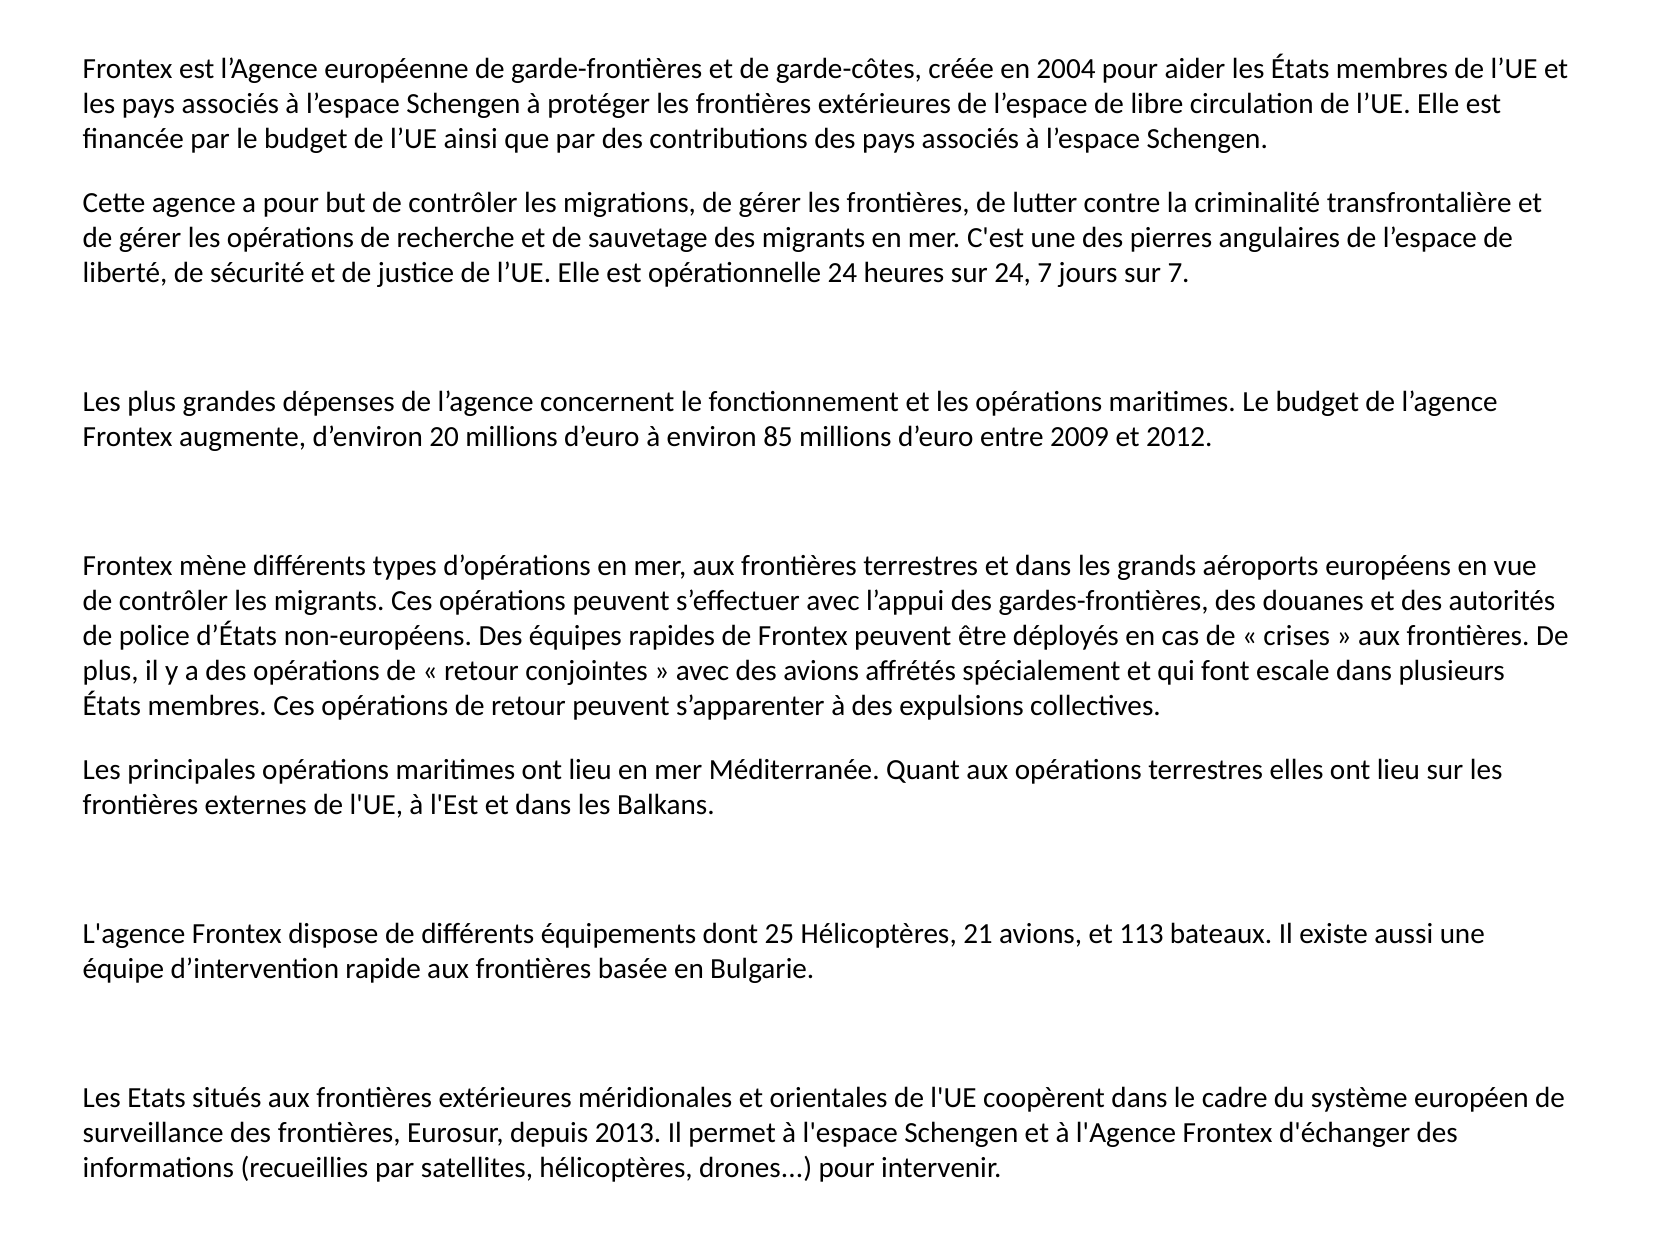

# Frontex est l’Agence européenne de garde-frontières et de garde-côtes, créée en 2004 pour aider les États membres de l’UE et les pays associés à l’espace Schengen à protéger les frontières extérieures de l’espace de libre circulation de l’UE. Elle est financée par le budget de l’UE ainsi que par des contributions des pays associés à l’espace Schengen.
Cette agence a pour but de contrôler les migrations, de gérer les frontières, de lutter contre la criminalité transfrontalière et de gérer les opérations de recherche et de sauvetage des migrants en mer. C'est une des pierres angulaires de l’espace de liberté, de sécurité et de justice de l’UE. Elle est opérationnelle 24 heures sur 24, 7 jours sur 7.
Les plus grandes dépenses de l’agence concernent le fonctionnement et les opérations maritimes. Le budget de l’agence Frontex augmente, d’environ 20 millions d’euro à environ 85 millions d’euro entre 2009 et 2012.
Frontex mène différents types d’opérations en mer, aux frontières terrestres et dans les grands aéroports européens en vue de contrôler les migrants. Ces opérations peuvent s’effectuer avec l’appui des gardes-frontières, des douanes et des autorités de police d’États non-européens. Des équipes rapides de Frontex peuvent être déployés en cas de « crises » aux frontières. De plus, il y a des opérations de « retour conjointes » avec des avions affrétés spécialement et qui font escale dans plusieurs États membres. Ces opérations de retour peuvent s’apparenter à des expulsions collectives.
Les principales opérations maritimes ont lieu en mer Méditerranée. Quant aux opérations terrestres elles ont lieu sur les frontières externes de l'UE, à l'Est et dans les Balkans.
L'agence Frontex dispose de différents équipements dont 25 Hélicoptères, 21 avions, et 113 bateaux. Il existe aussi une équipe d’intervention rapide aux frontières basée en Bulgarie.
Les Etats situés aux frontières extérieures méridionales et orientales de l'UE coopèrent dans le cadre du système européen de surveillance des frontières, Eurosur, depuis 2013. Il permet à l'espace Schengen et à l'Agence Frontex d'échanger des informations (recueillies par satellites, hélicoptères, drones...) pour intervenir.